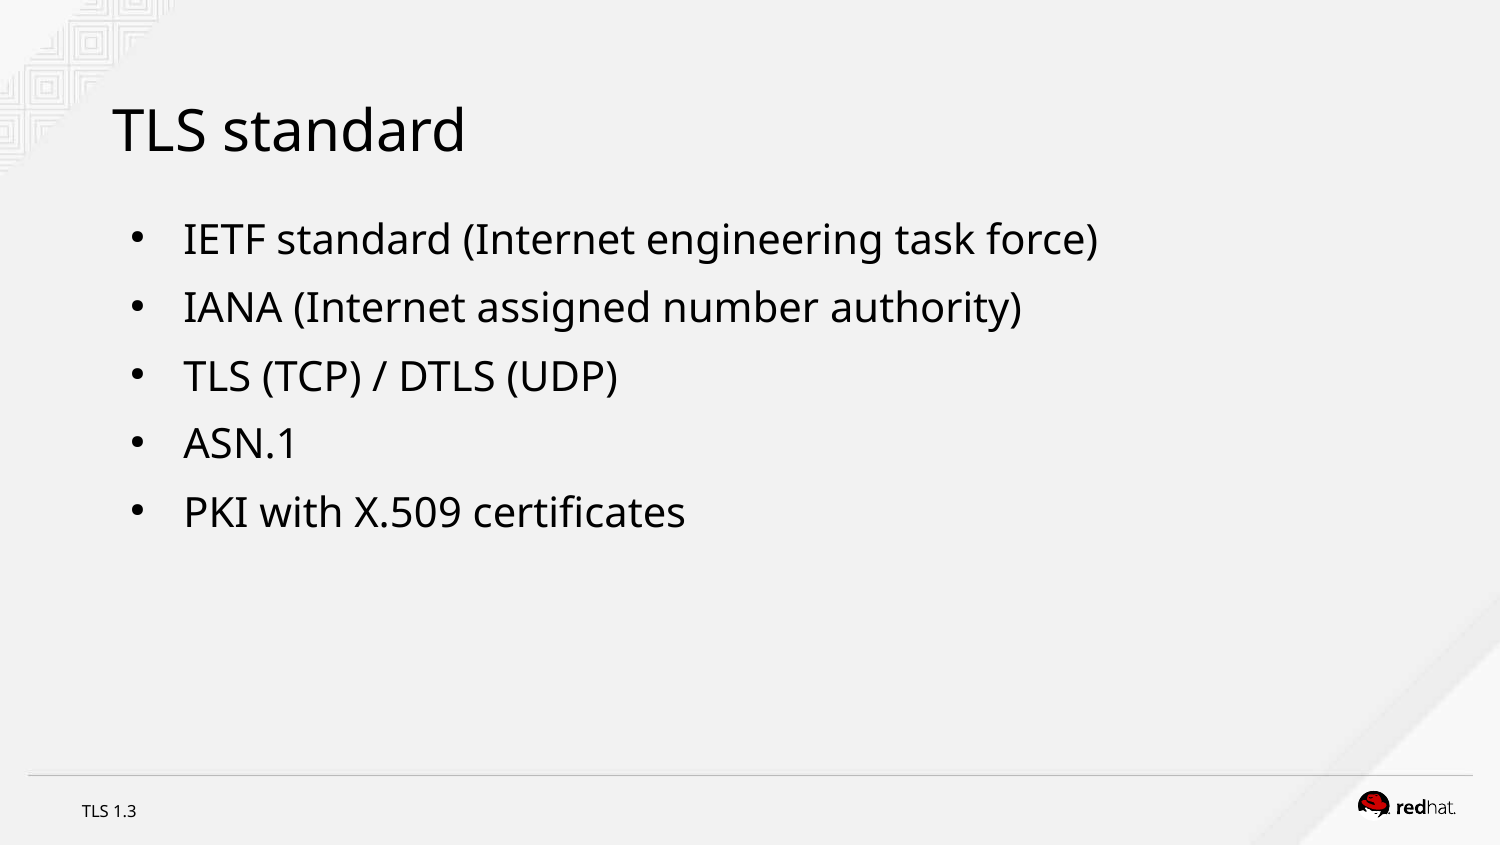

# TLS standard
IETF standard (Internet engineering task force)
IANA (Internet assigned number authority)
TLS (TCP) / DTLS (UDP)
ASN.1
PKI with X.509 certificates
TLS 1.3